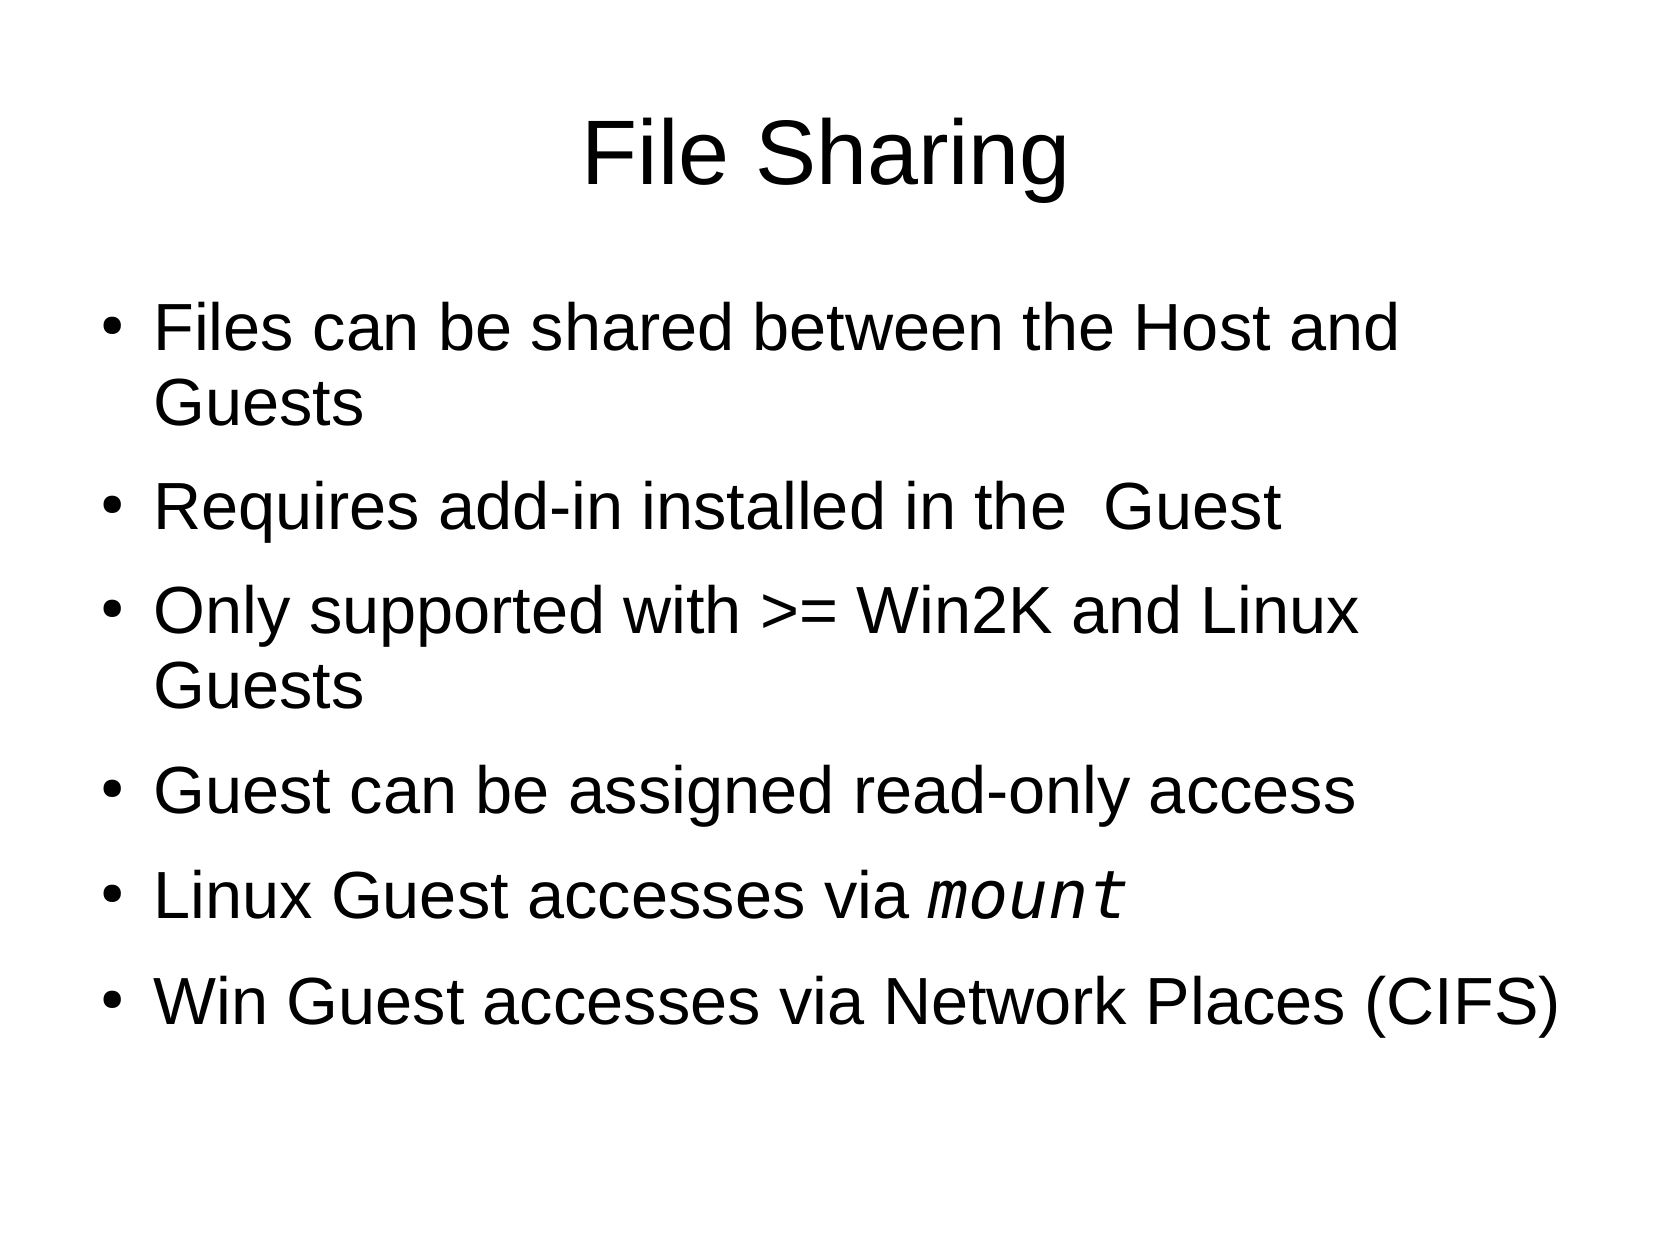

# File Sharing
Files can be shared between the Host and Guests
Requires add-in installed in the Guest
Only supported with >= Win2K and Linux Guests
Guest can be assigned read-only access
Linux Guest accesses via mount
Win Guest accesses via Network Places (CIFS)